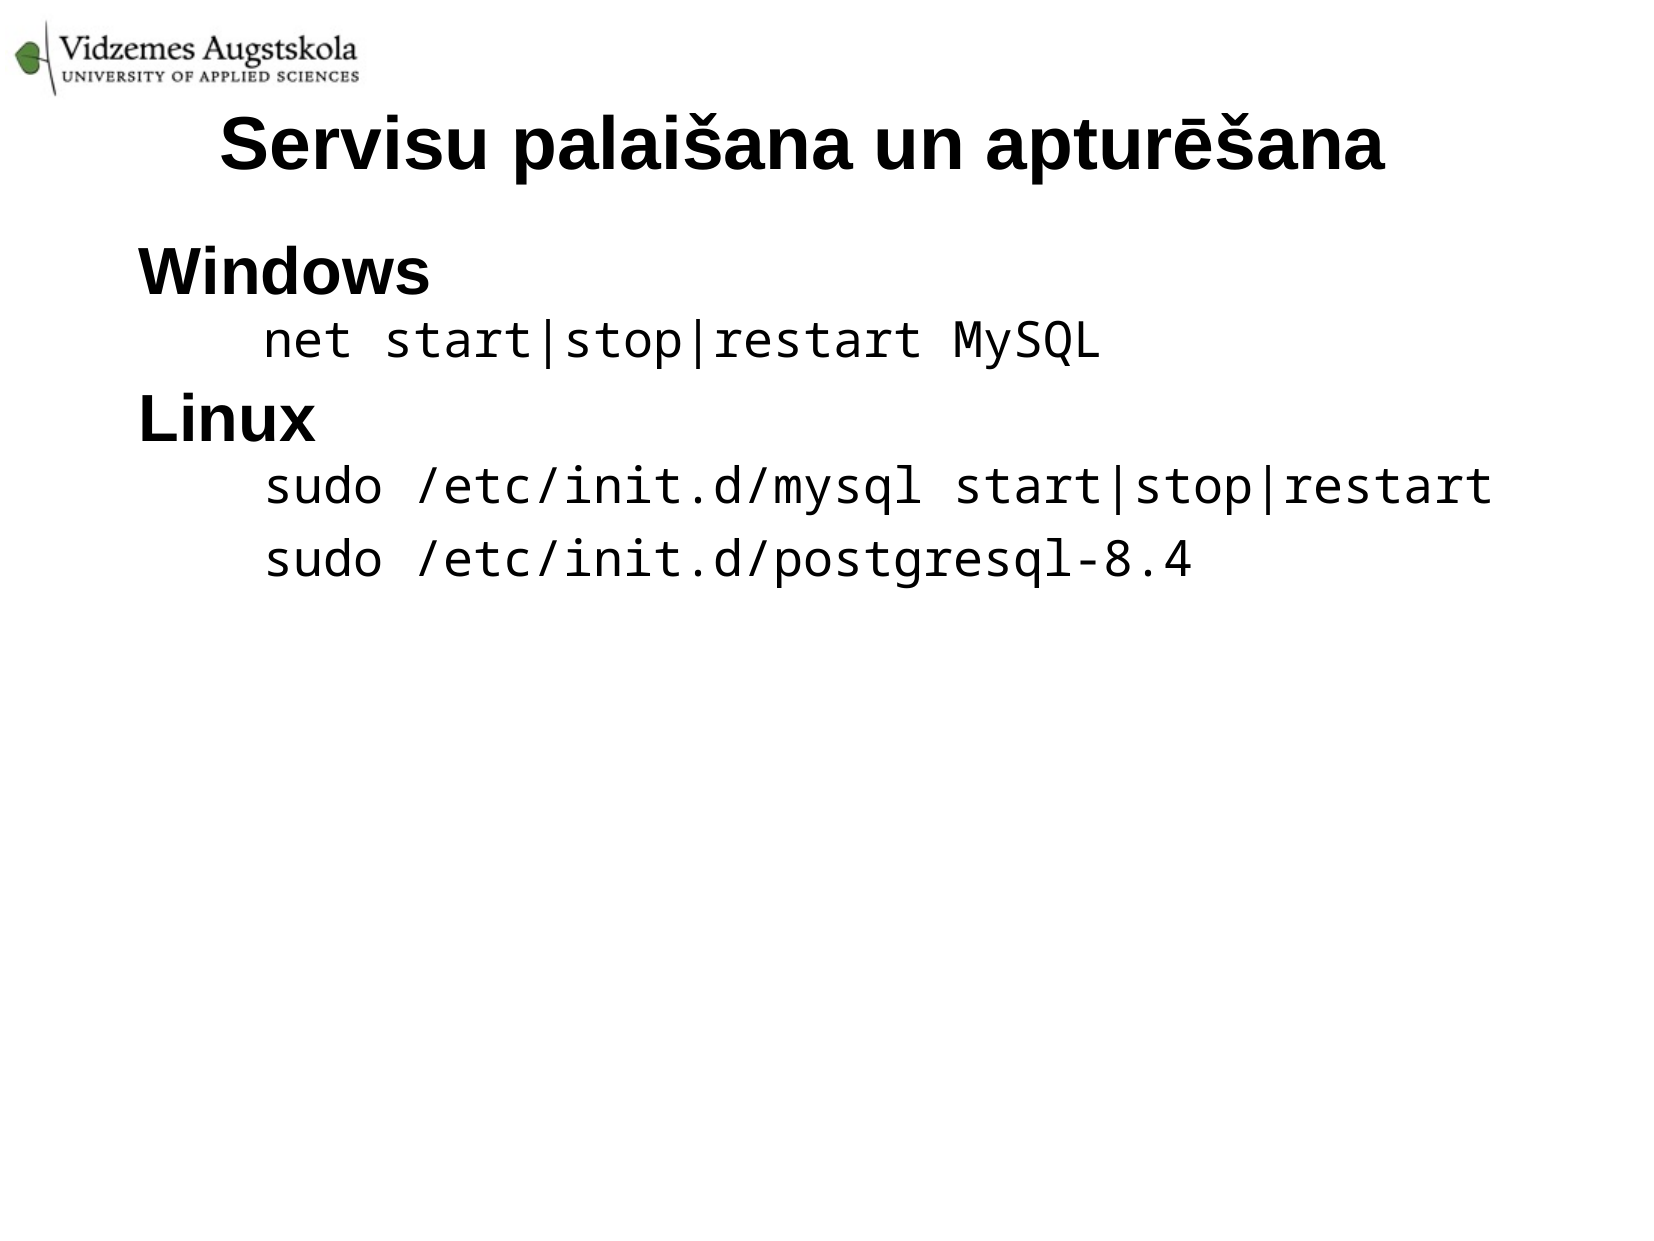

# Servisu palaišana un apturēšana
Windows
net start|stop|restart MySQL
Linux
sudo /etc/init.d/mysql start|stop|restart
sudo /etc/init.d/postgresql-8.4